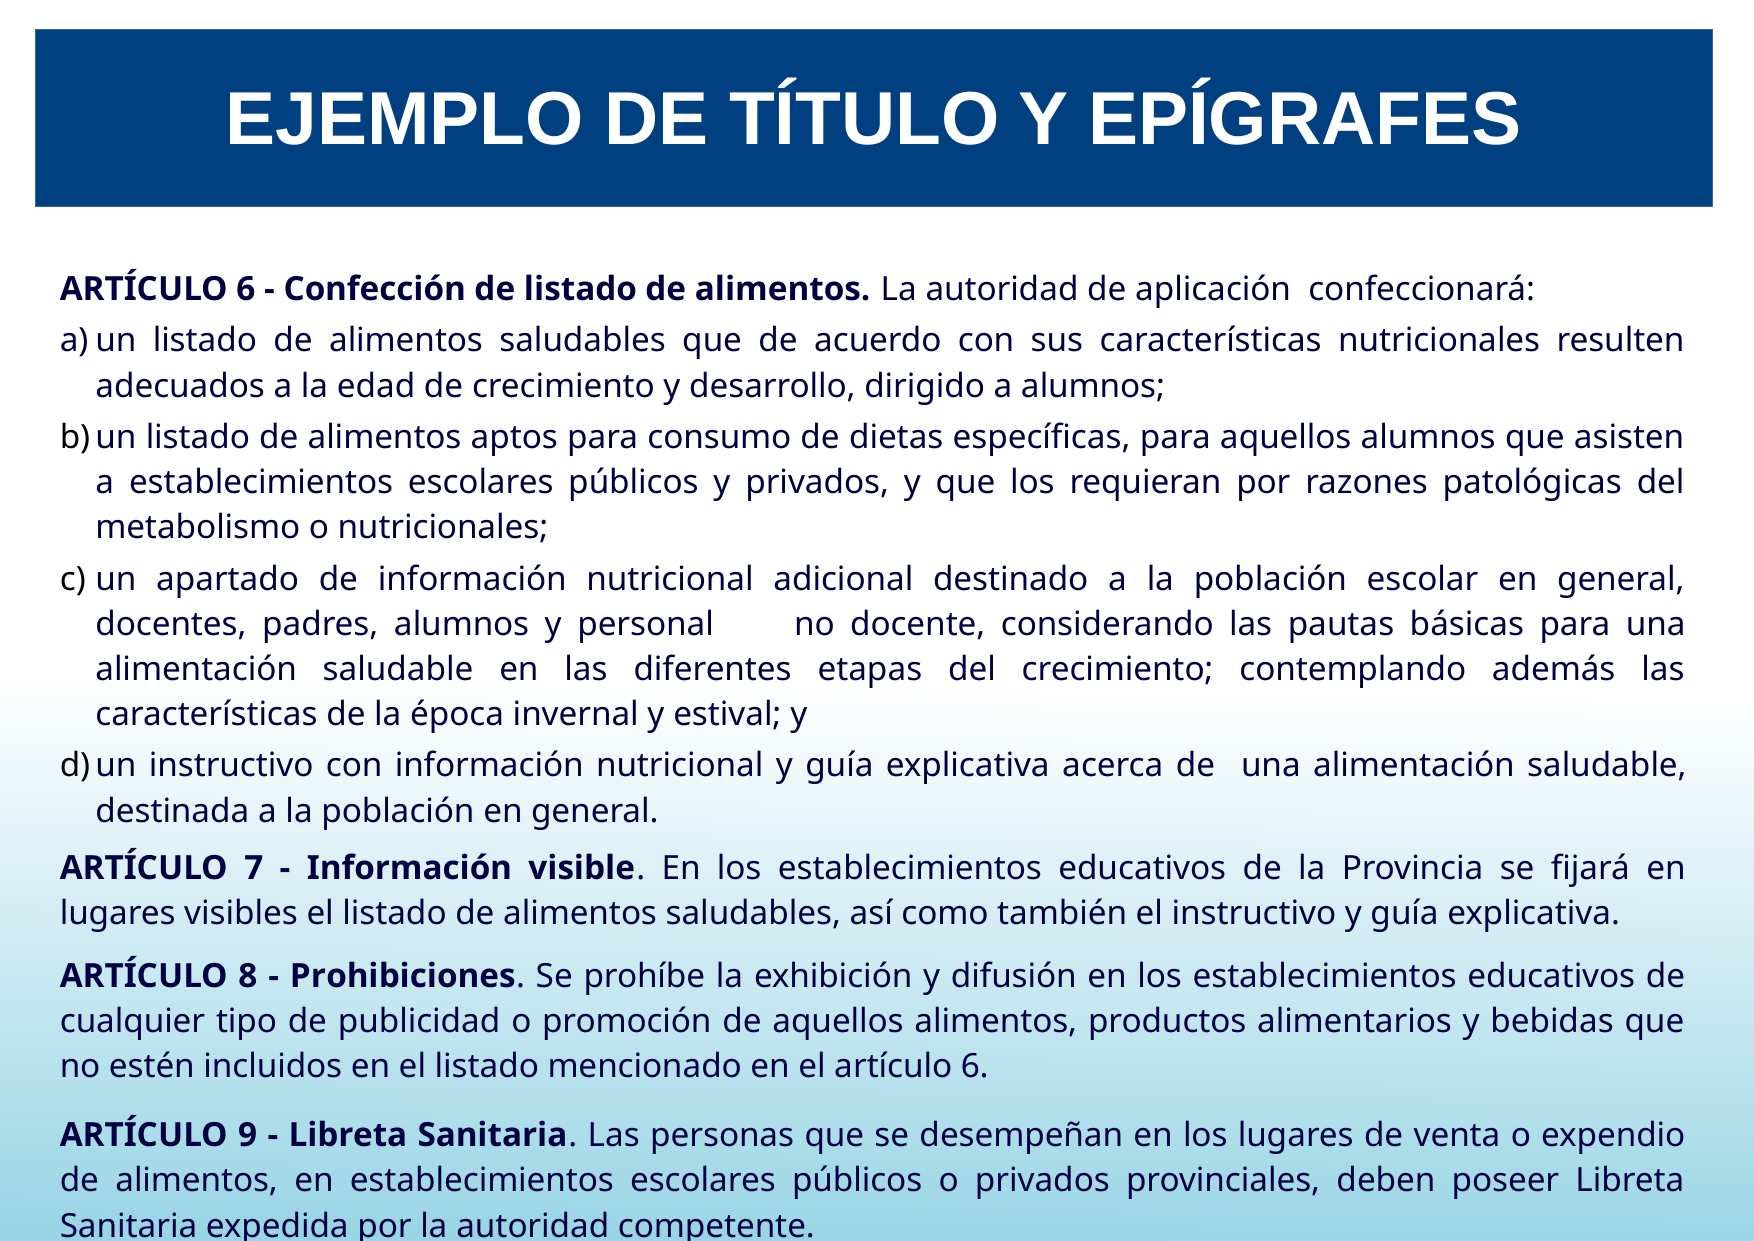

EJEMPLO DE TÍTULO Y EPÍGRAFES
ARTÍCULO 6 - Confección de listado de alimentos. La autoridad de aplicación confeccionará:
un listado de alimentos saludables que de acuerdo con sus características nutricionales resulten adecuados a la edad de crecimiento y desarrollo, dirigido a alumnos;
un listado de alimentos aptos para consumo de dietas específicas, para aquellos alumnos que asisten a establecimientos escolares públicos y privados, y que los requieran por razones patológicas del metabolismo o nutricionales;
un apartado de información nutricional adicional destinado a la población escolar en general, docentes, padres, alumnos y personal 	no docente, considerando las pautas básicas para una alimentación saludable en las diferentes etapas del crecimiento; contemplando además las características de la época invernal y estival; y
un instructivo con información nutricional y guía explicativa acerca de 	una alimentación saludable, destinada a la población en general.
ARTÍCULO 7 - Información visible. En los establecimientos educativos de la Provincia se fijará en lugares visibles el listado de alimentos saludables, así como también el instructivo y guía explicativa.
ARTÍCULO 8 - Prohibiciones. Se prohíbe la exhibición y difusión en los establecimientos educativos de cualquier tipo de publicidad o promoción de aquellos alimentos, productos alimentarios y bebidas que no estén incluidos en el listado mencionado en el artículo 6.
ARTÍCULO 9 - Libreta Sanitaria. Las personas que se desempeñan en los lugares de venta o expendio de alimentos, en establecimientos escolares públicos o privados provinciales, deben poseer Libreta Sanitaria expedida por la autoridad competente.